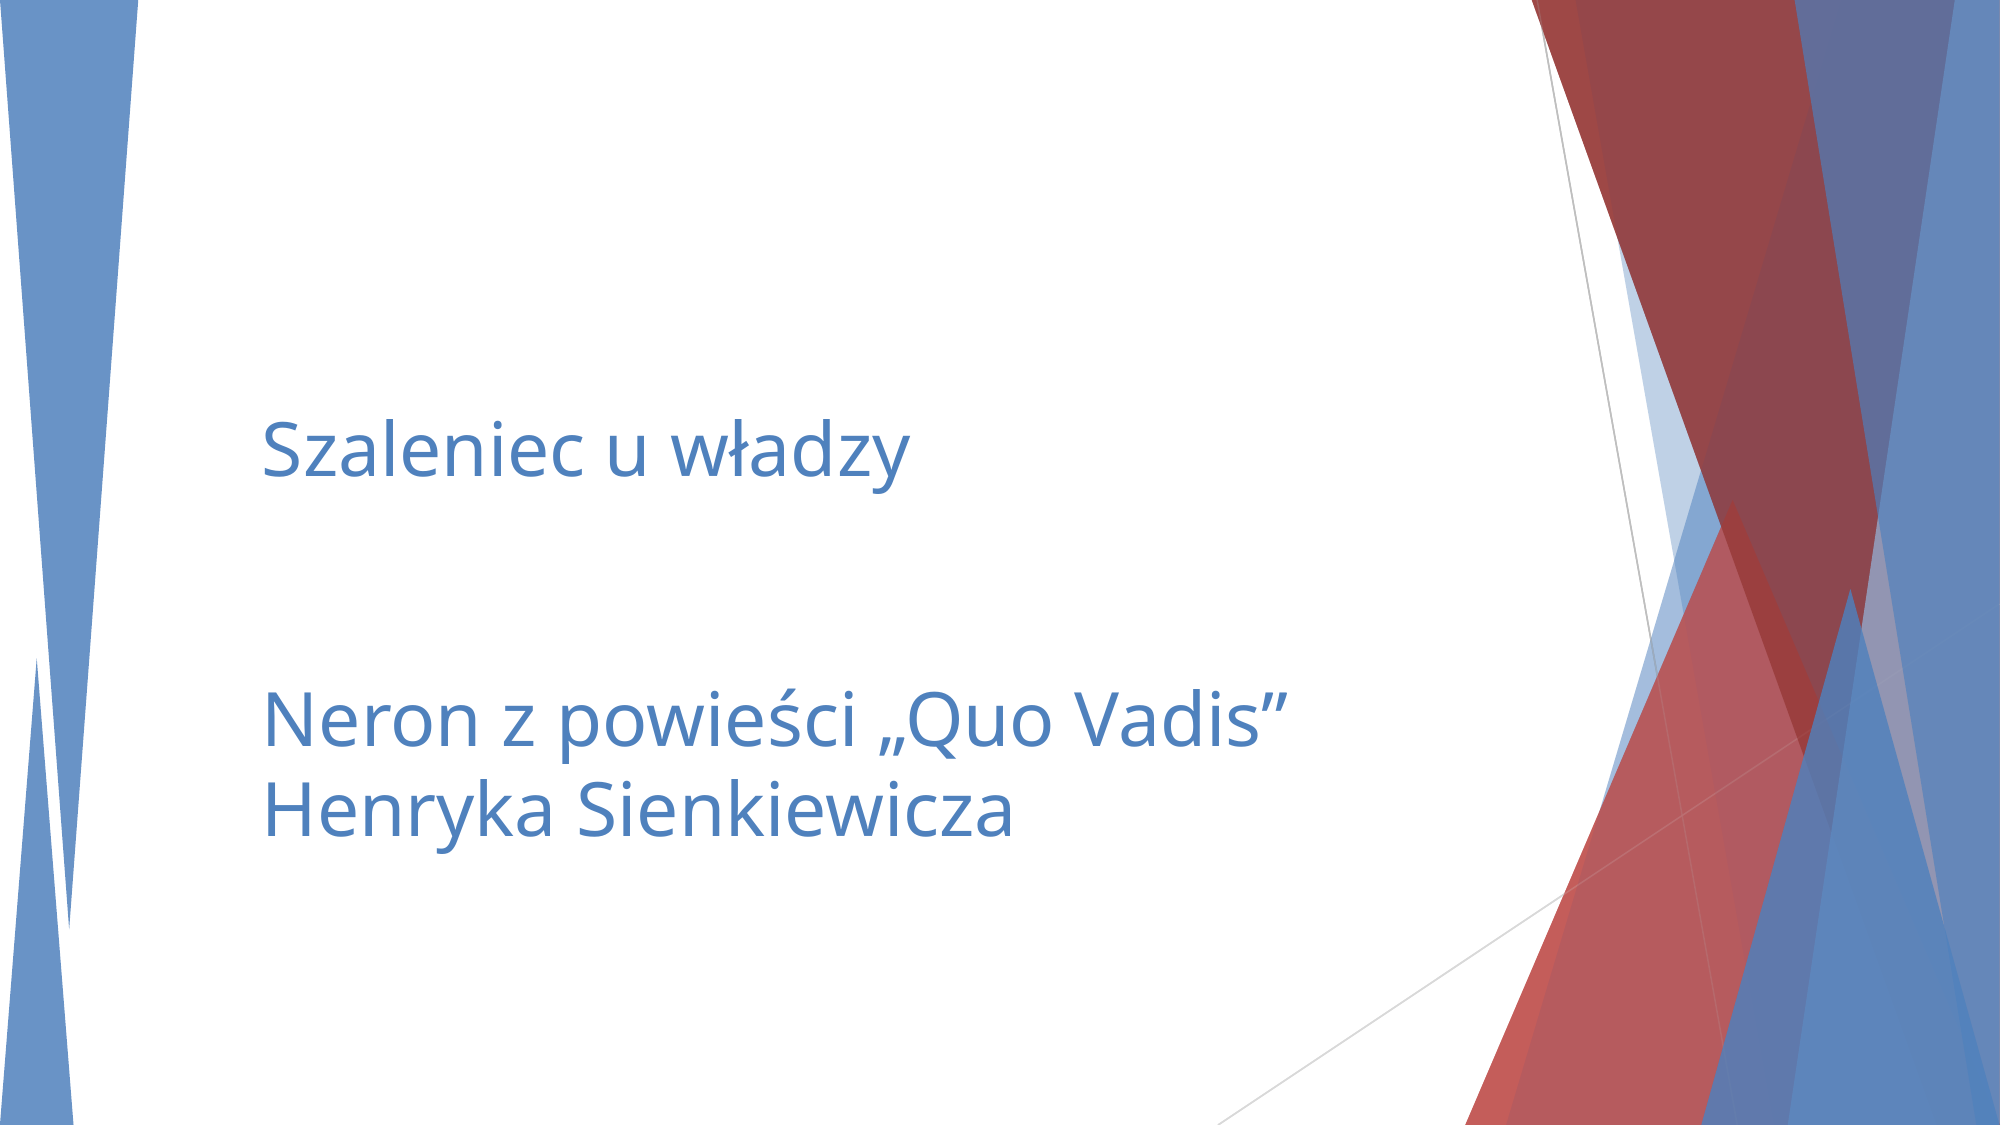

# Szaleniec u władzy
Neron z powieści „Quo Vadis”
Henryka Sienkiewicza